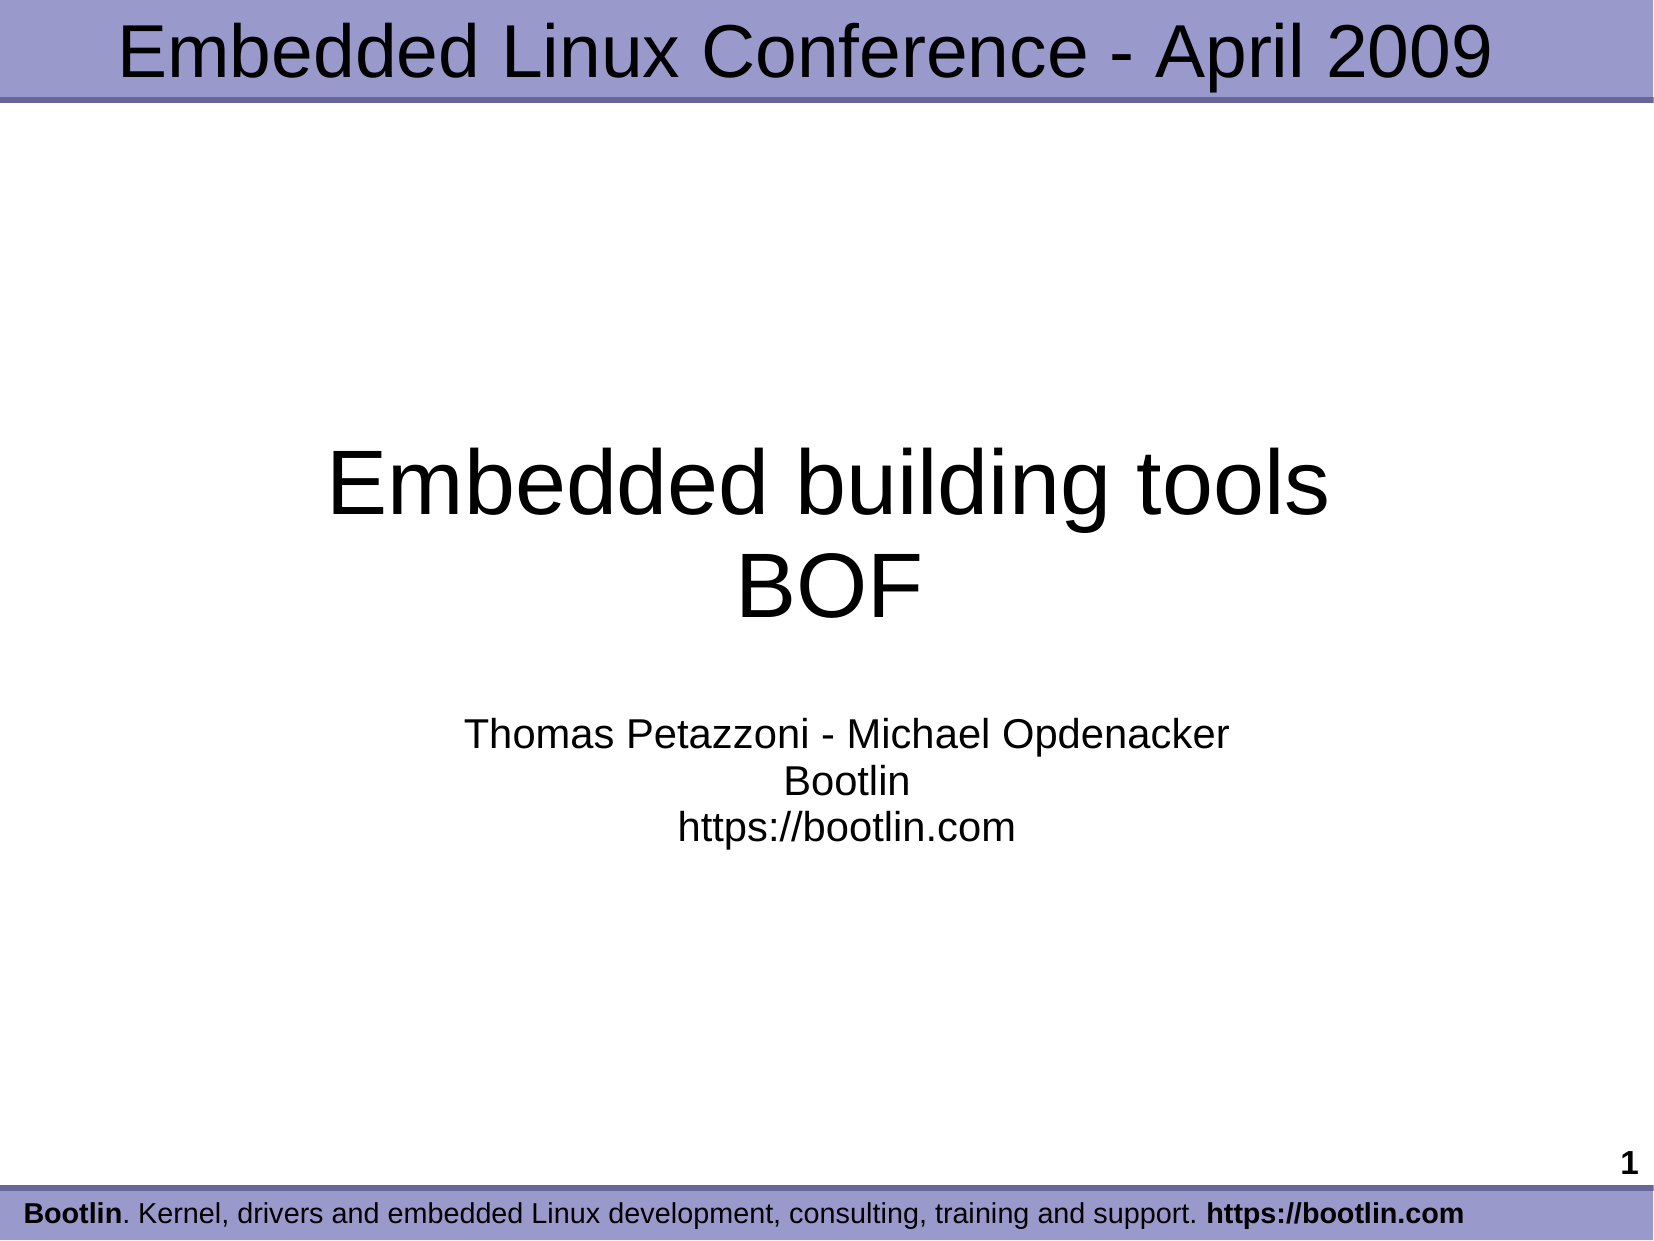

# Embedded Linux Conference - April 2009
Embedded building tools
BOF
Thomas Petazzoni - Michael Opdenacker
Bootlin
https://bootlin.com